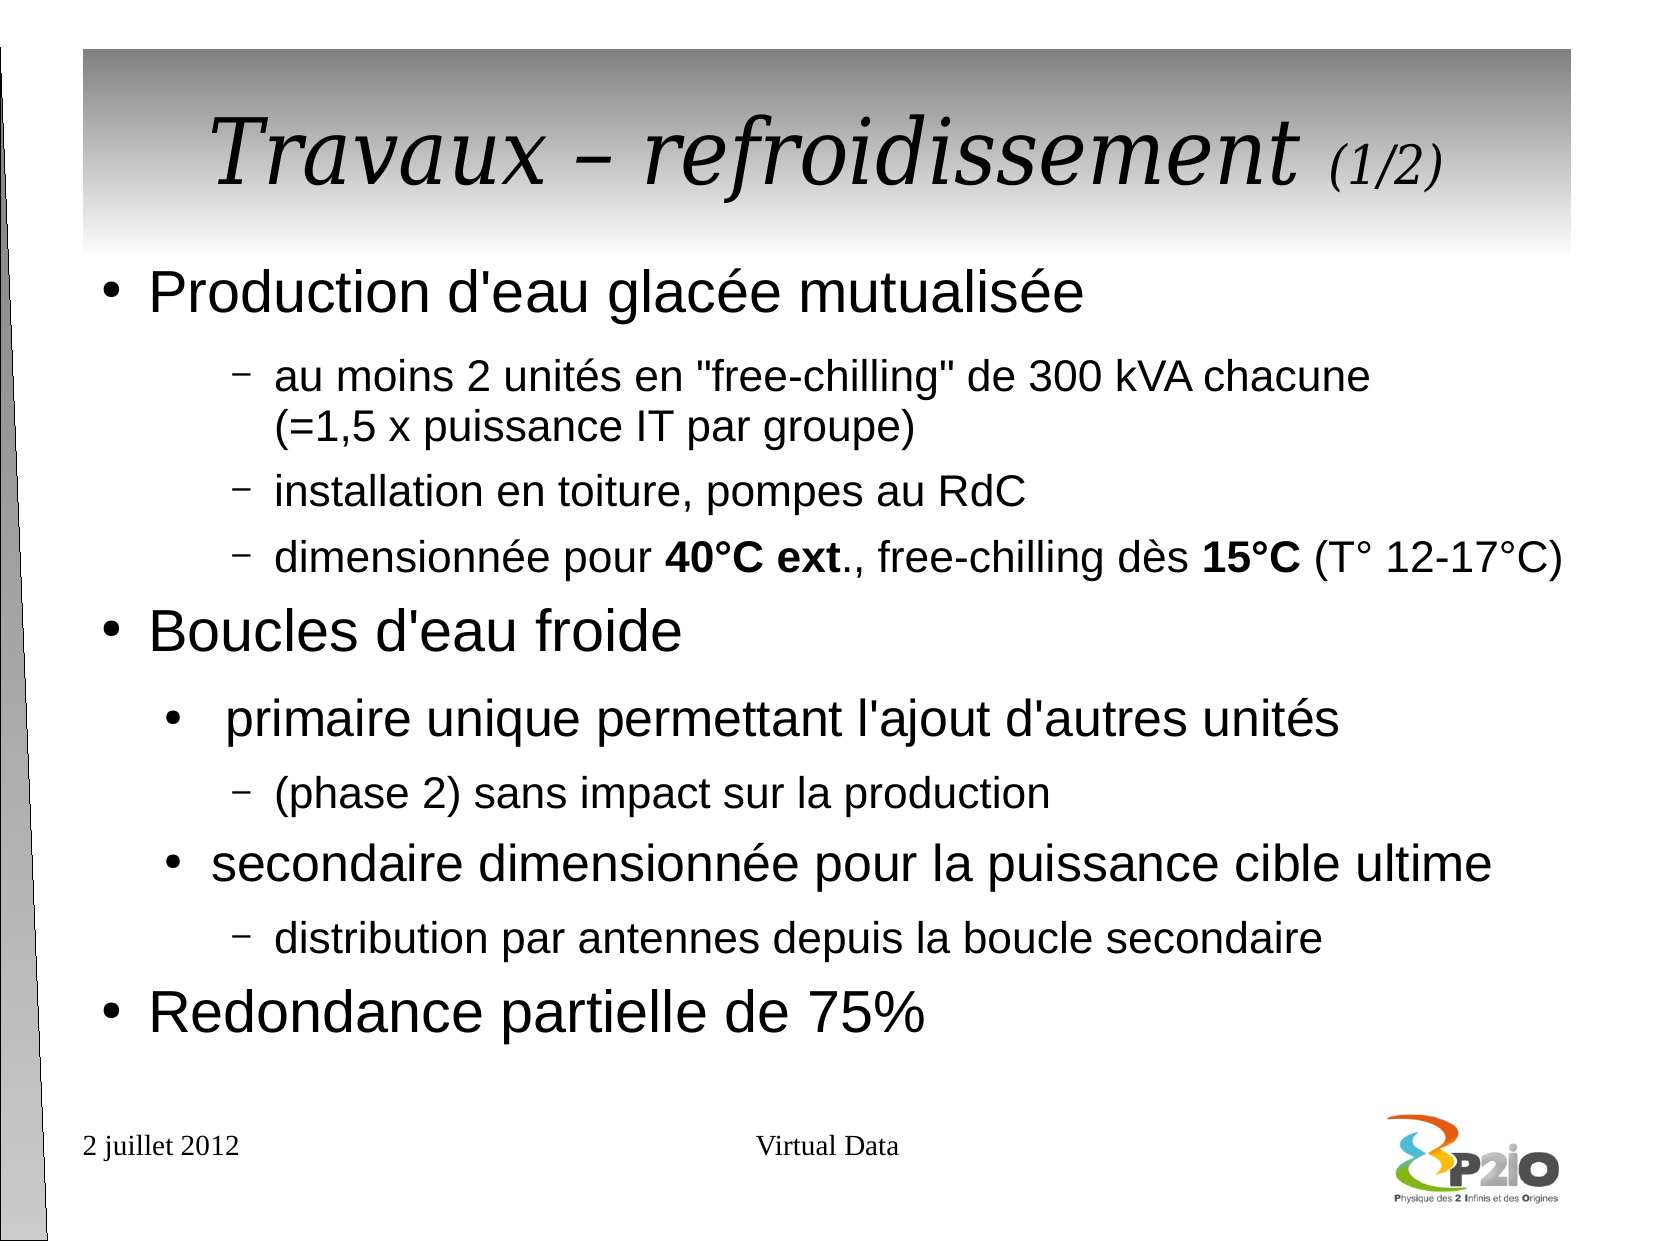

# Travaux – refroidissement (1/2)
Production d'eau glacée mutualisée
au moins 2 unités en "free-chilling" de 300 kVA chacune
(=1,5 x puissance IT par groupe)
installation en toiture, pompes au RdC
dimensionnée pour 40°C ext., free-chilling dès 15°C (T° 12-17°C)
Boucles d'eau froide
 primaire unique permettant l'ajout d'autres unités
(phase 2) sans impact sur la production
secondaire dimensionnée pour la puissance cible ultime
distribution par antennes depuis la boucle secondaire
Redondance partielle de 75%